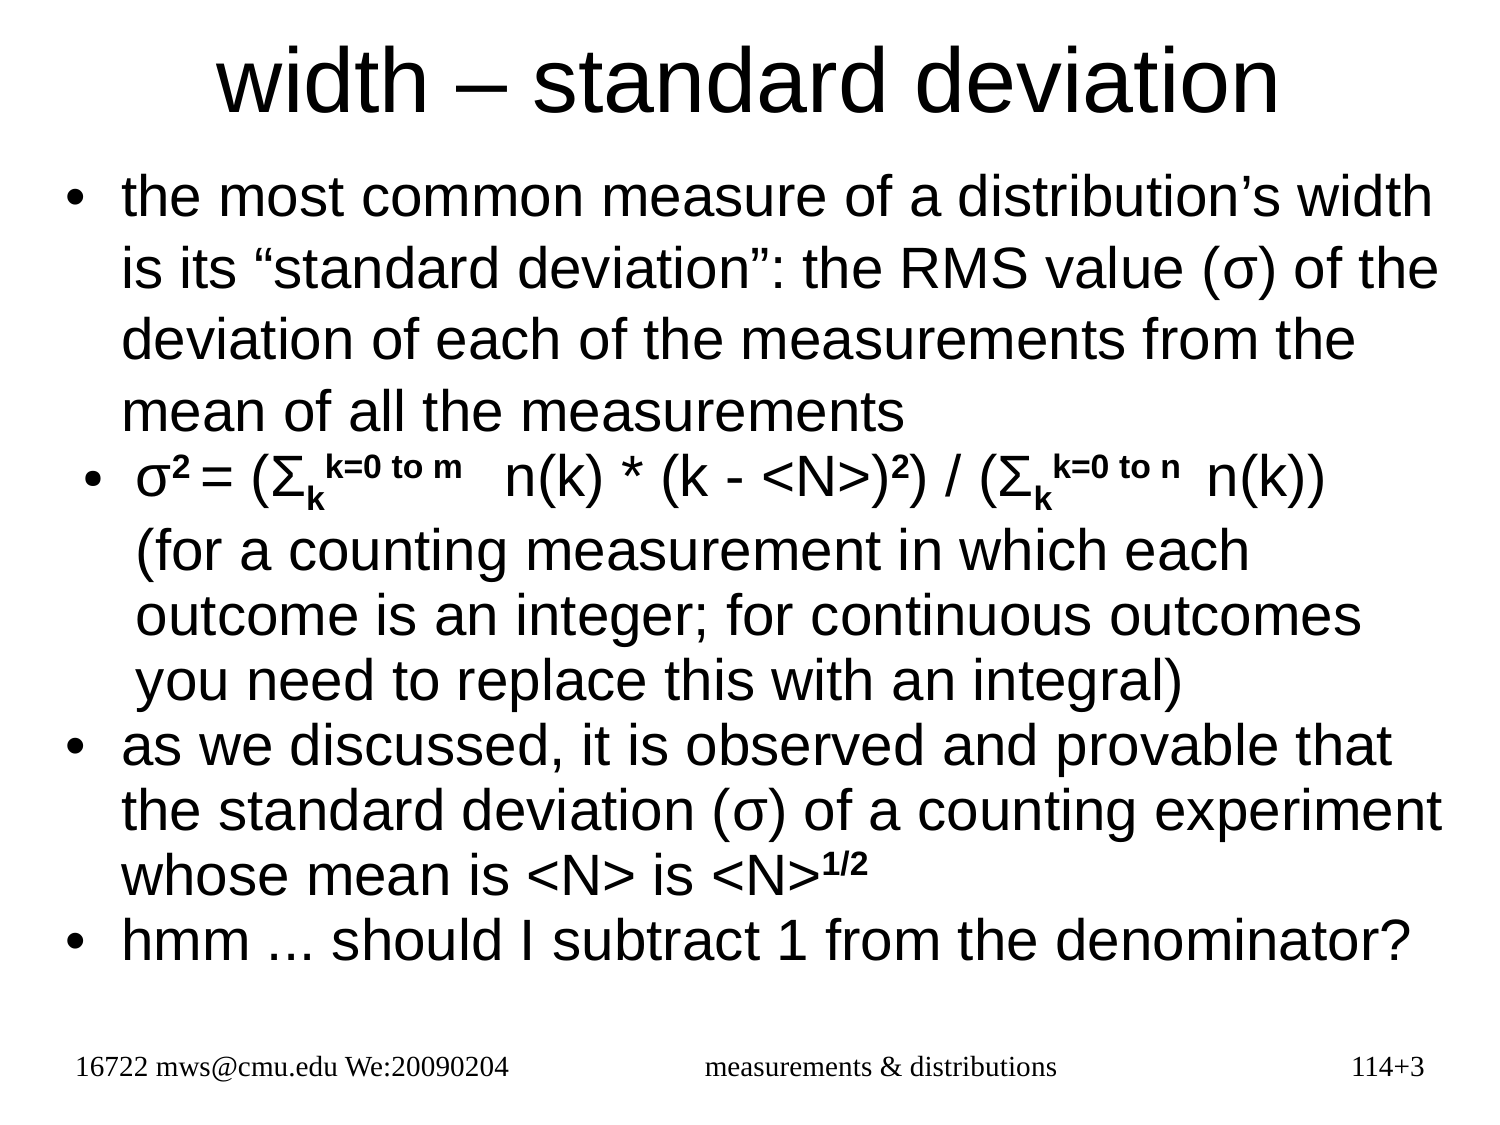

# width – standard deviation
the most common measure of a distribution’s width is its “standard deviation”: the RMS value (σ) of the deviation of each of the measurements from the mean of all the measurements
σ2 = (Σkk=0 to m n(k) * (k - <N>)2) / (Σkk=0 to n n(k))
(for a counting measurement in which each outcome is an integer; for continuous outcomes you need to replace this with an integral)
as we discussed, it is observed and provable that the standard deviation (σ) of a counting experiment whose mean is <N> is <N>1/2/2
hmm ... should I subtract 1 from the denominator?
16722 mws@cmu.edu We:20090204
measurements & distributions
3